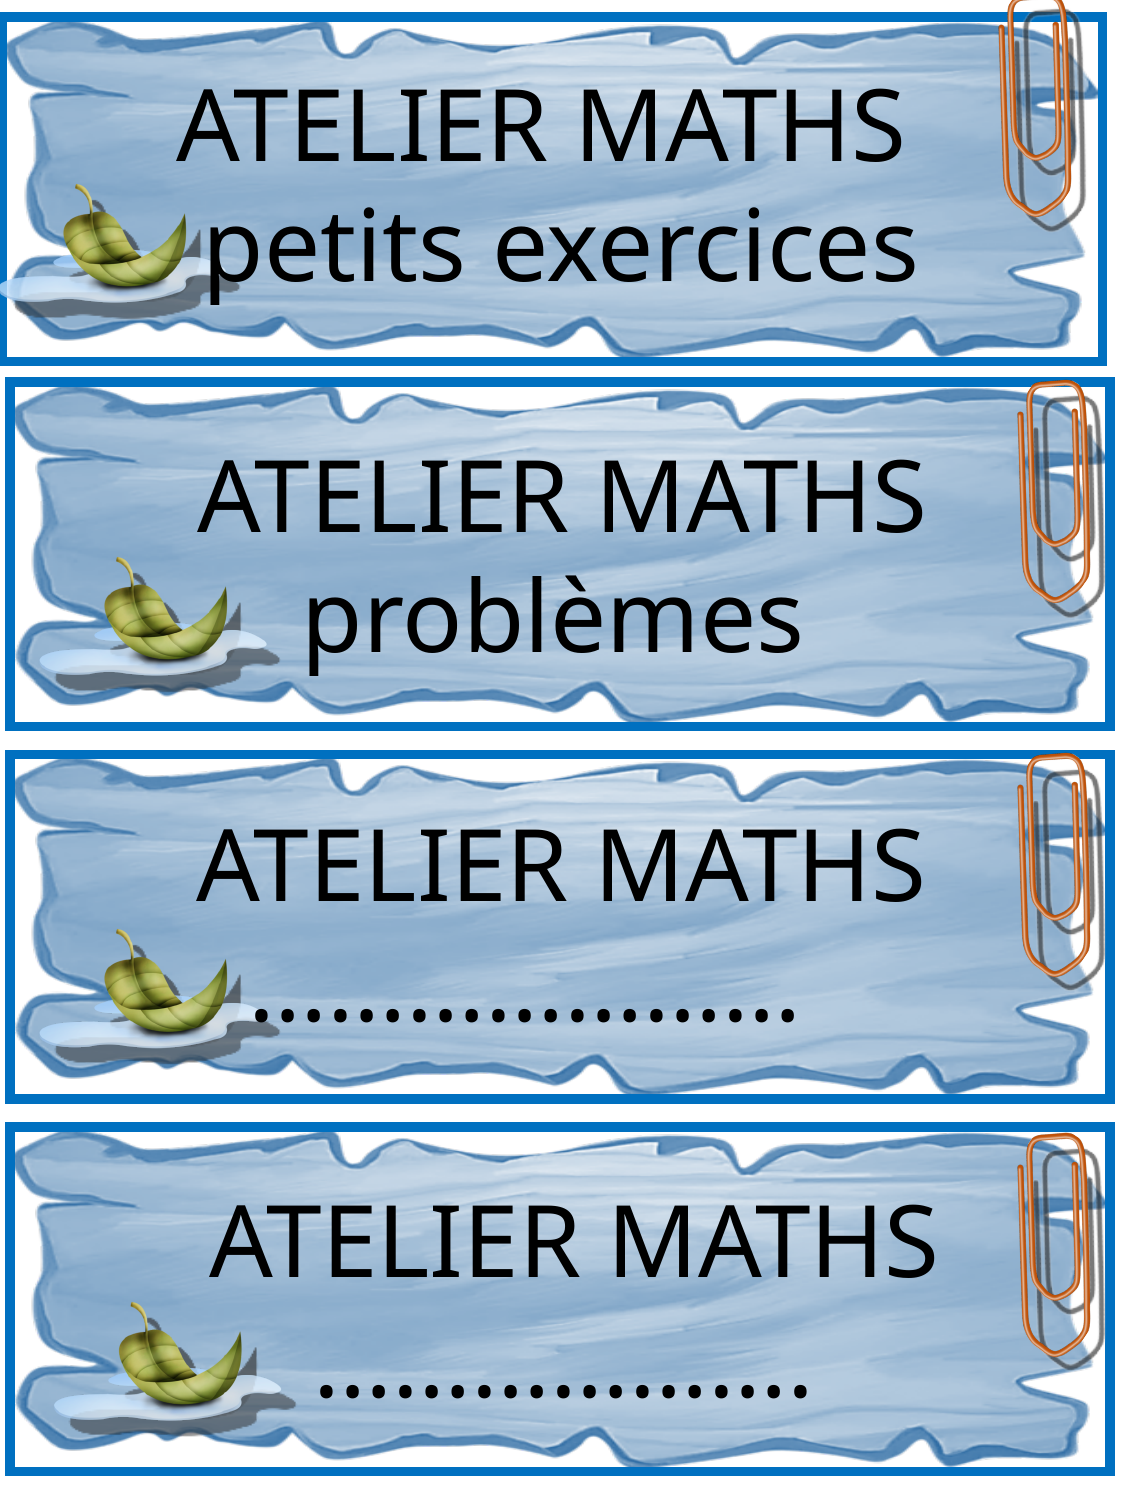

ATELIER MATHS
 petits exercices
ATELIER MATHS
 problèmes
ATELIER MATHS
 …………………
ATELIER MATHS
 ……………….